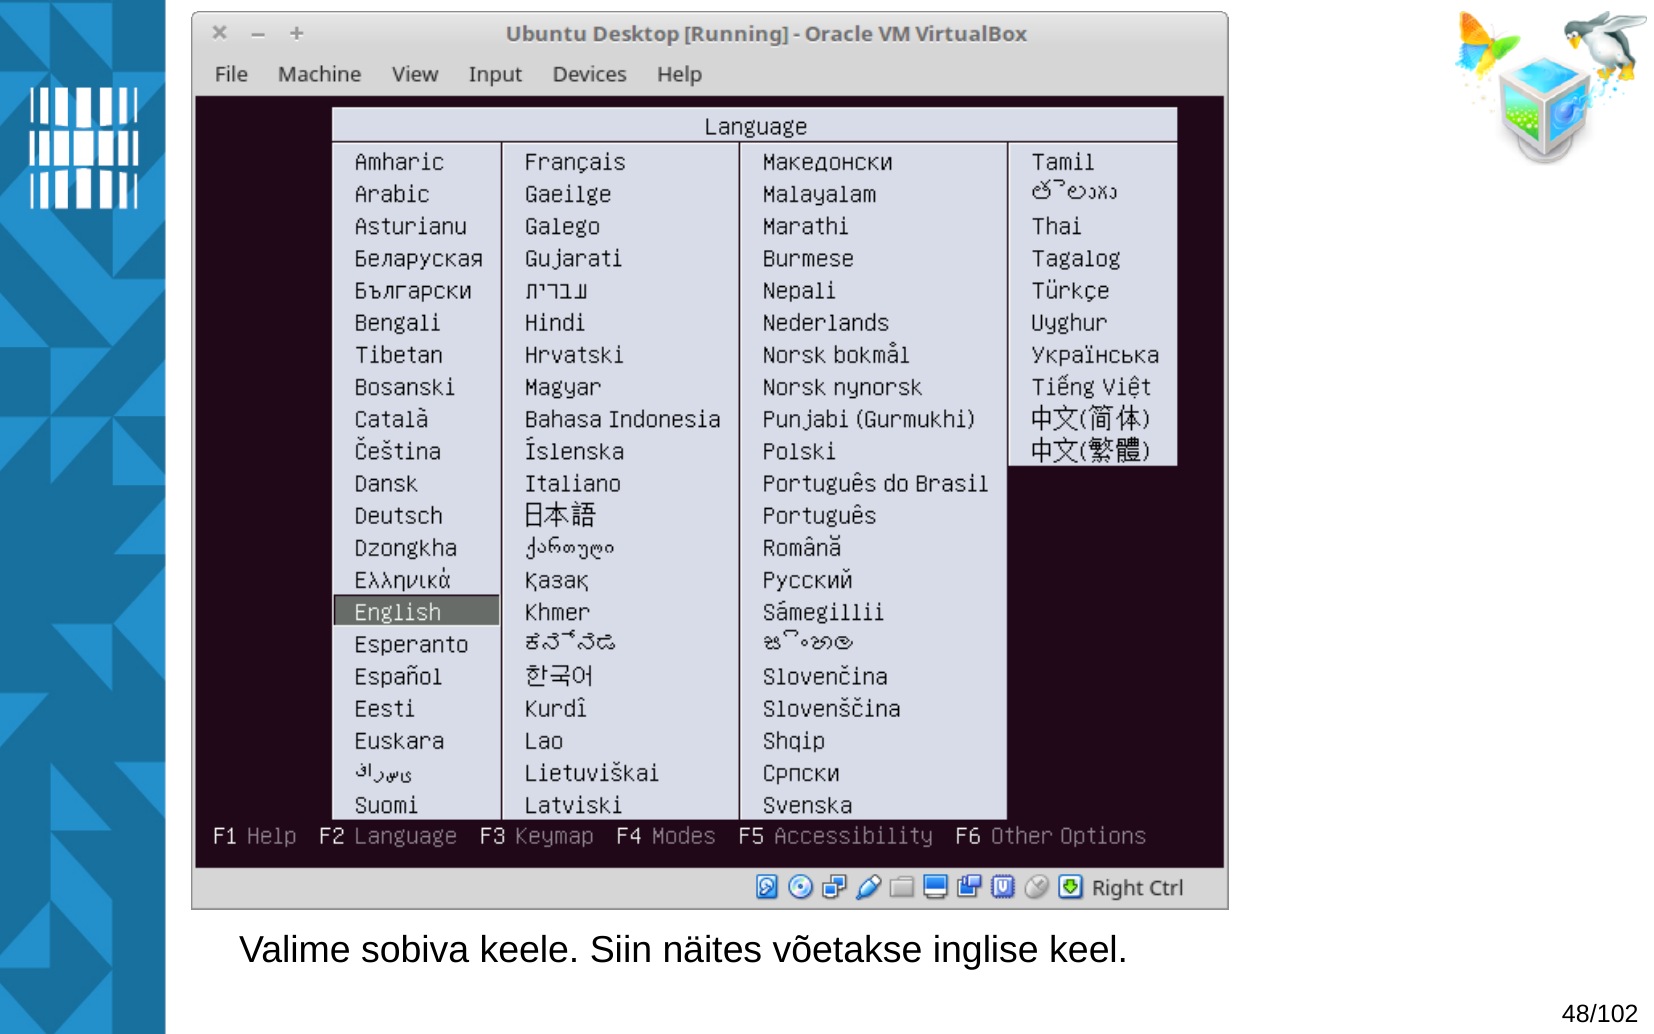

Valime sobiva keele. Siin näites võetakse inglise keel.